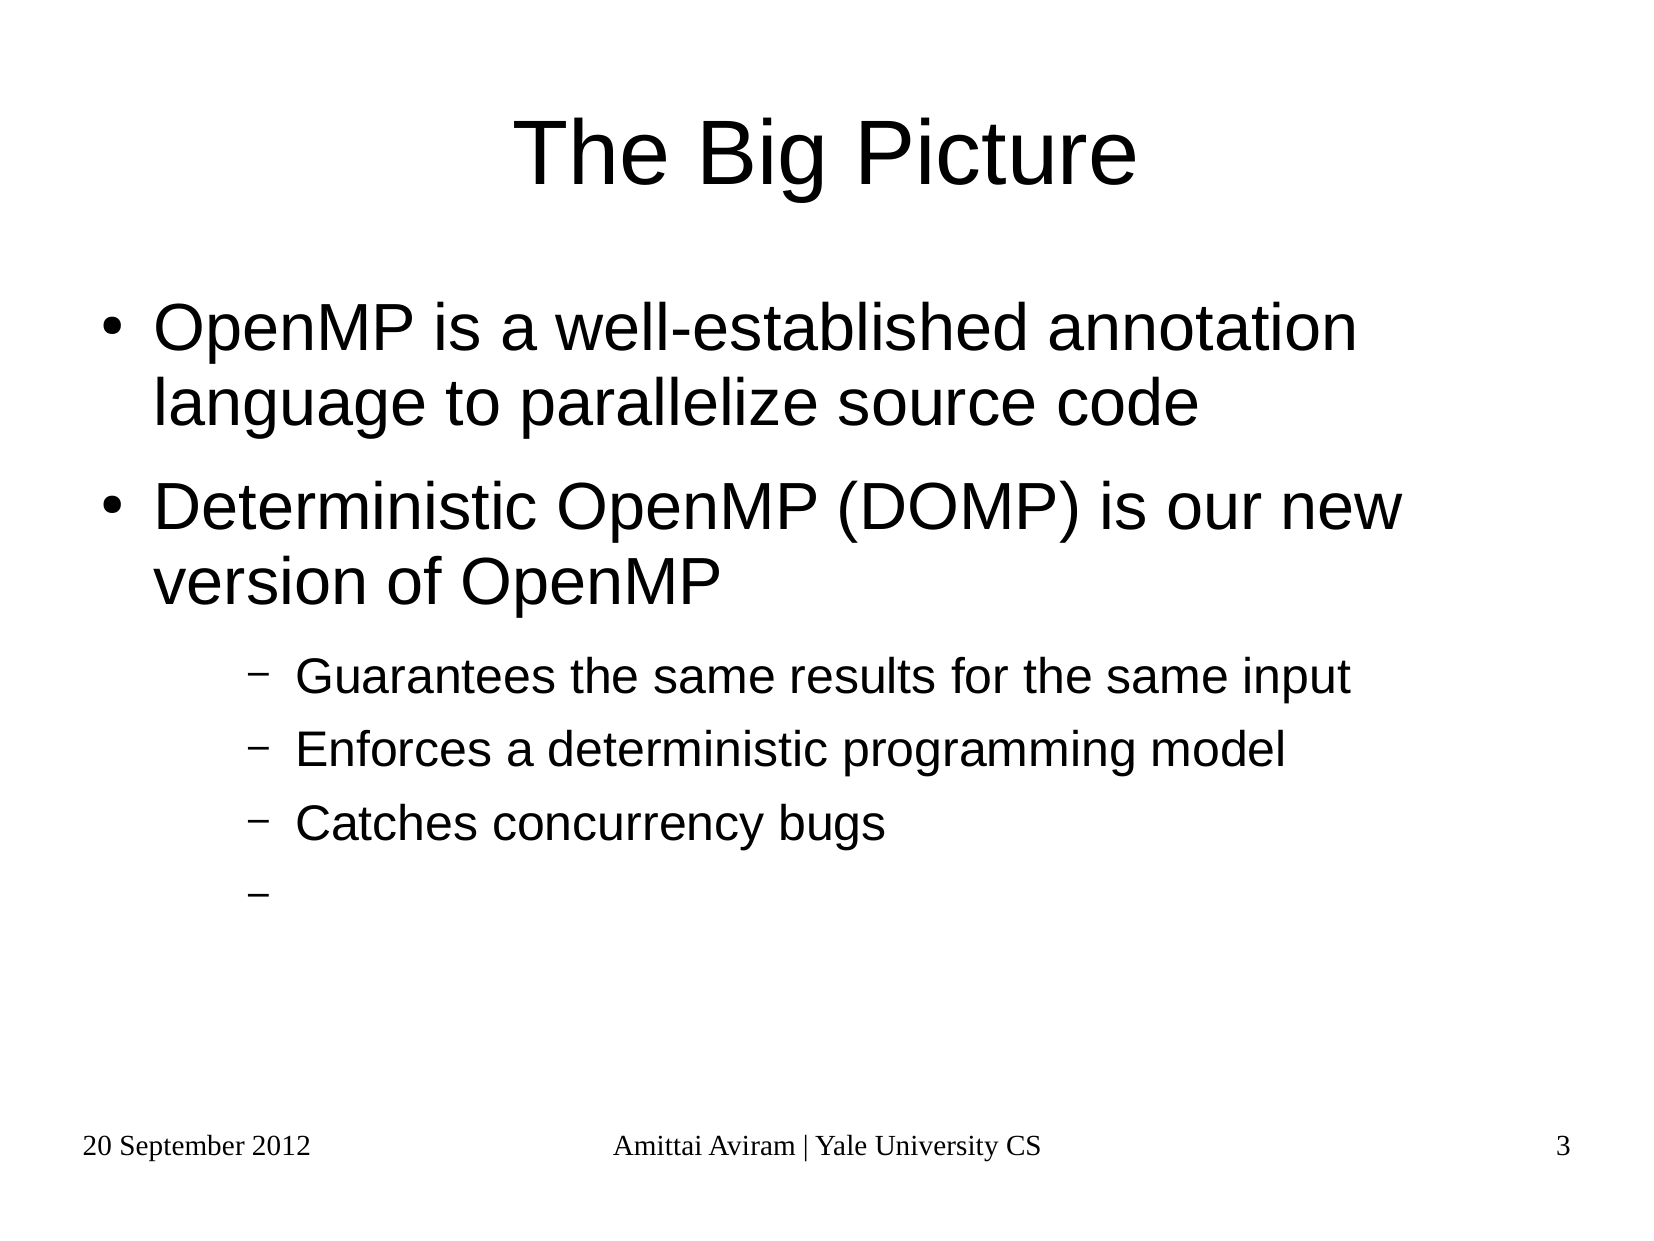

# The Big Picture
OpenMP is a well-established annotation language to parallelize source code
Deterministic OpenMP (DOMP) is our new version of OpenMP
Guarantees the same results for the same input
Enforces a deterministic programming model
Catches concurrency bugs
3